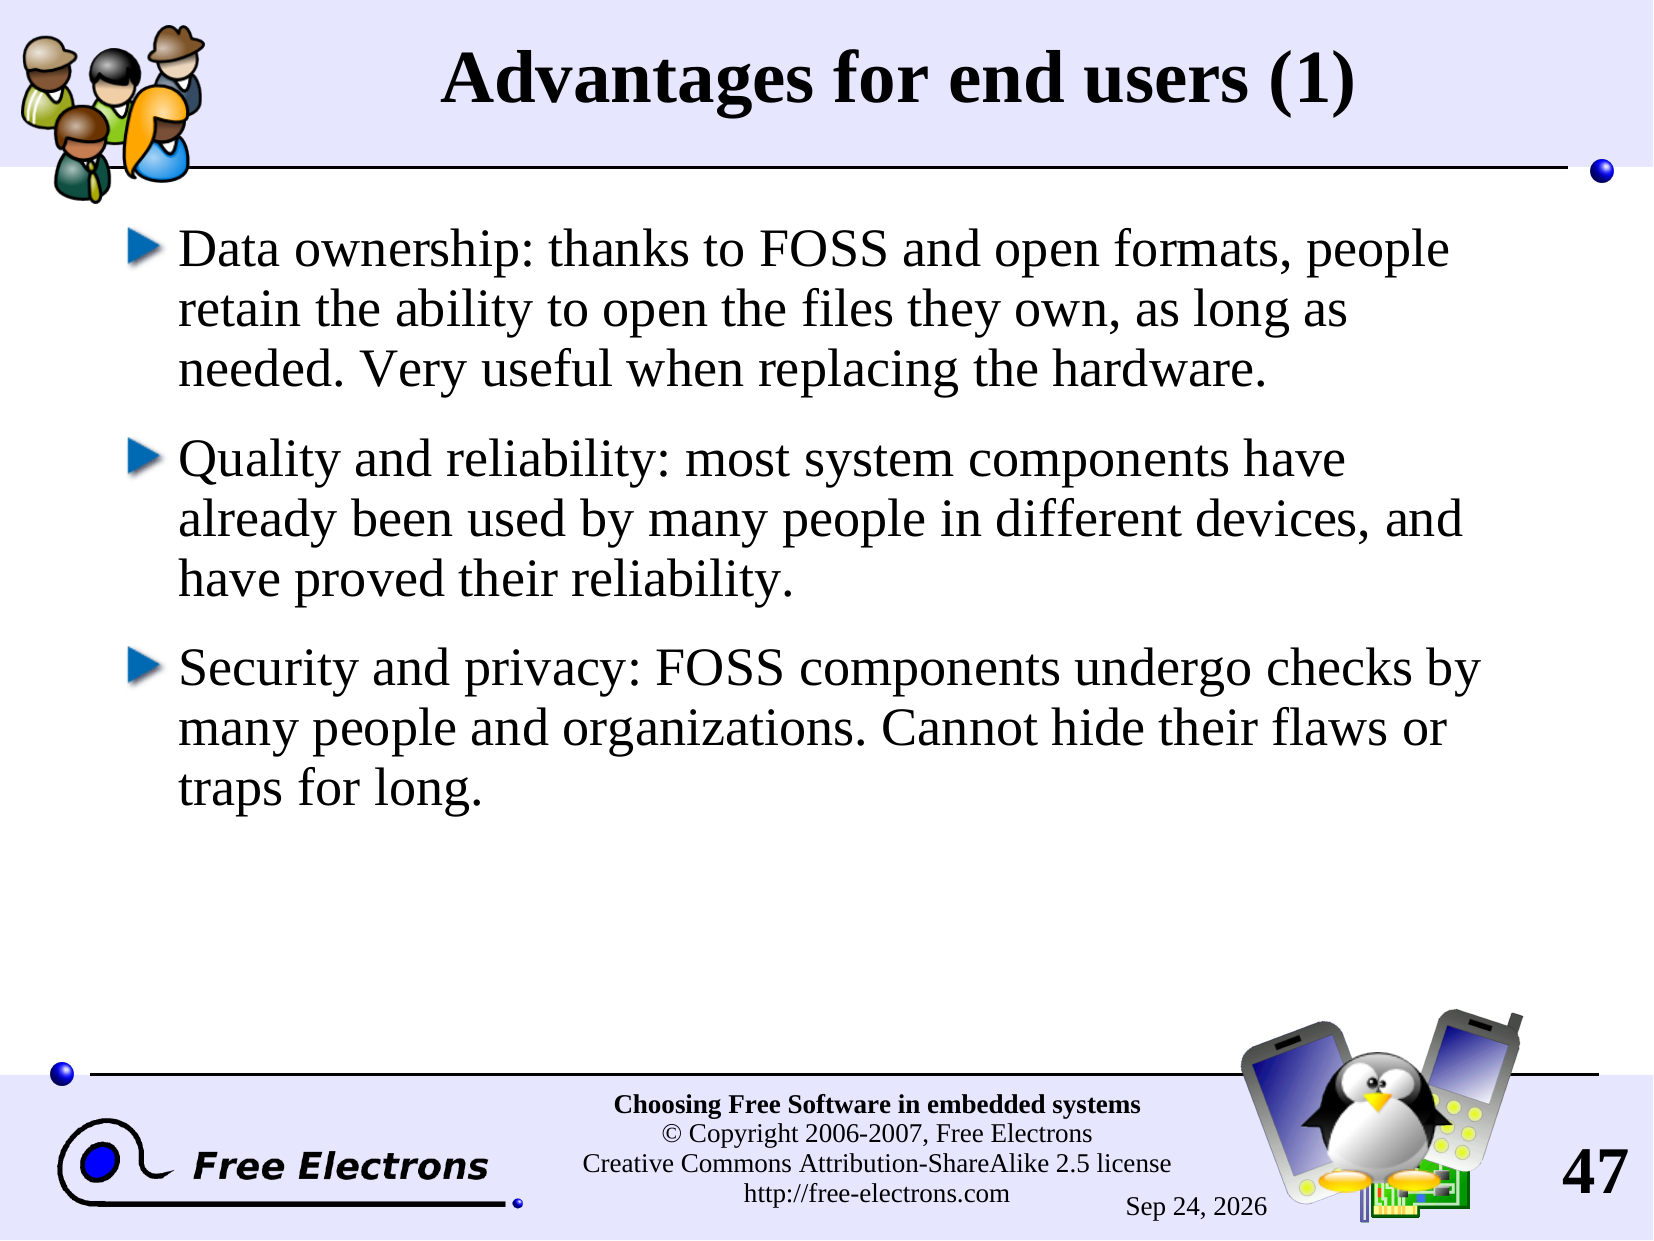

# Advantages for end users (1)
Data ownership: thanks to FOSS and open formats, people retain the ability to open the files they own, as long as needed. Very useful when replacing the hardware.
Quality and reliability: most system components have already been used by many people in different devices, and have proved their reliability.
Security and privacy: FOSS components undergo checks by many people and organizations. Cannot hide their flaws or traps for long.